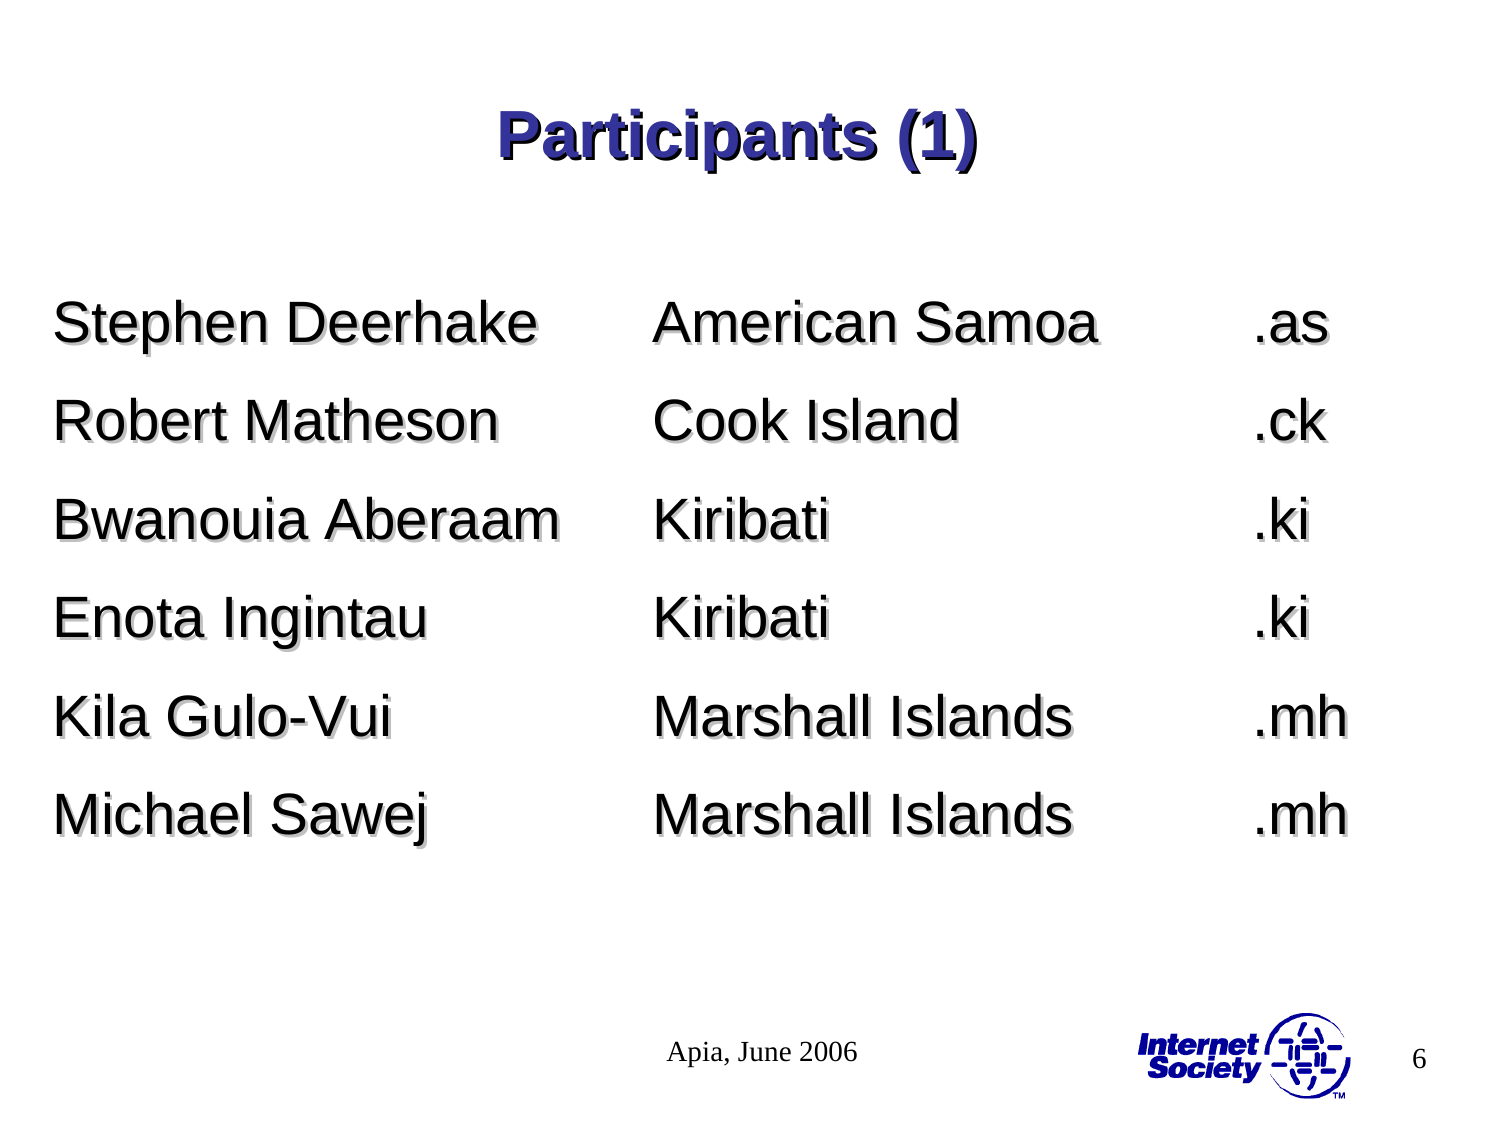

# Participants (1)
Stephen Deerhake	American Samoa		.as
Robert Matheson		Cook Island		.ck
Bwanouia Aberaam	Kiribati			.ki
Enota Ingintau		Kiribati 			.ki
Kila Gulo-Vui		Marshall Islands		.mh
Michael Sawej		Marshall Islands		.mh
Apia, June 2006